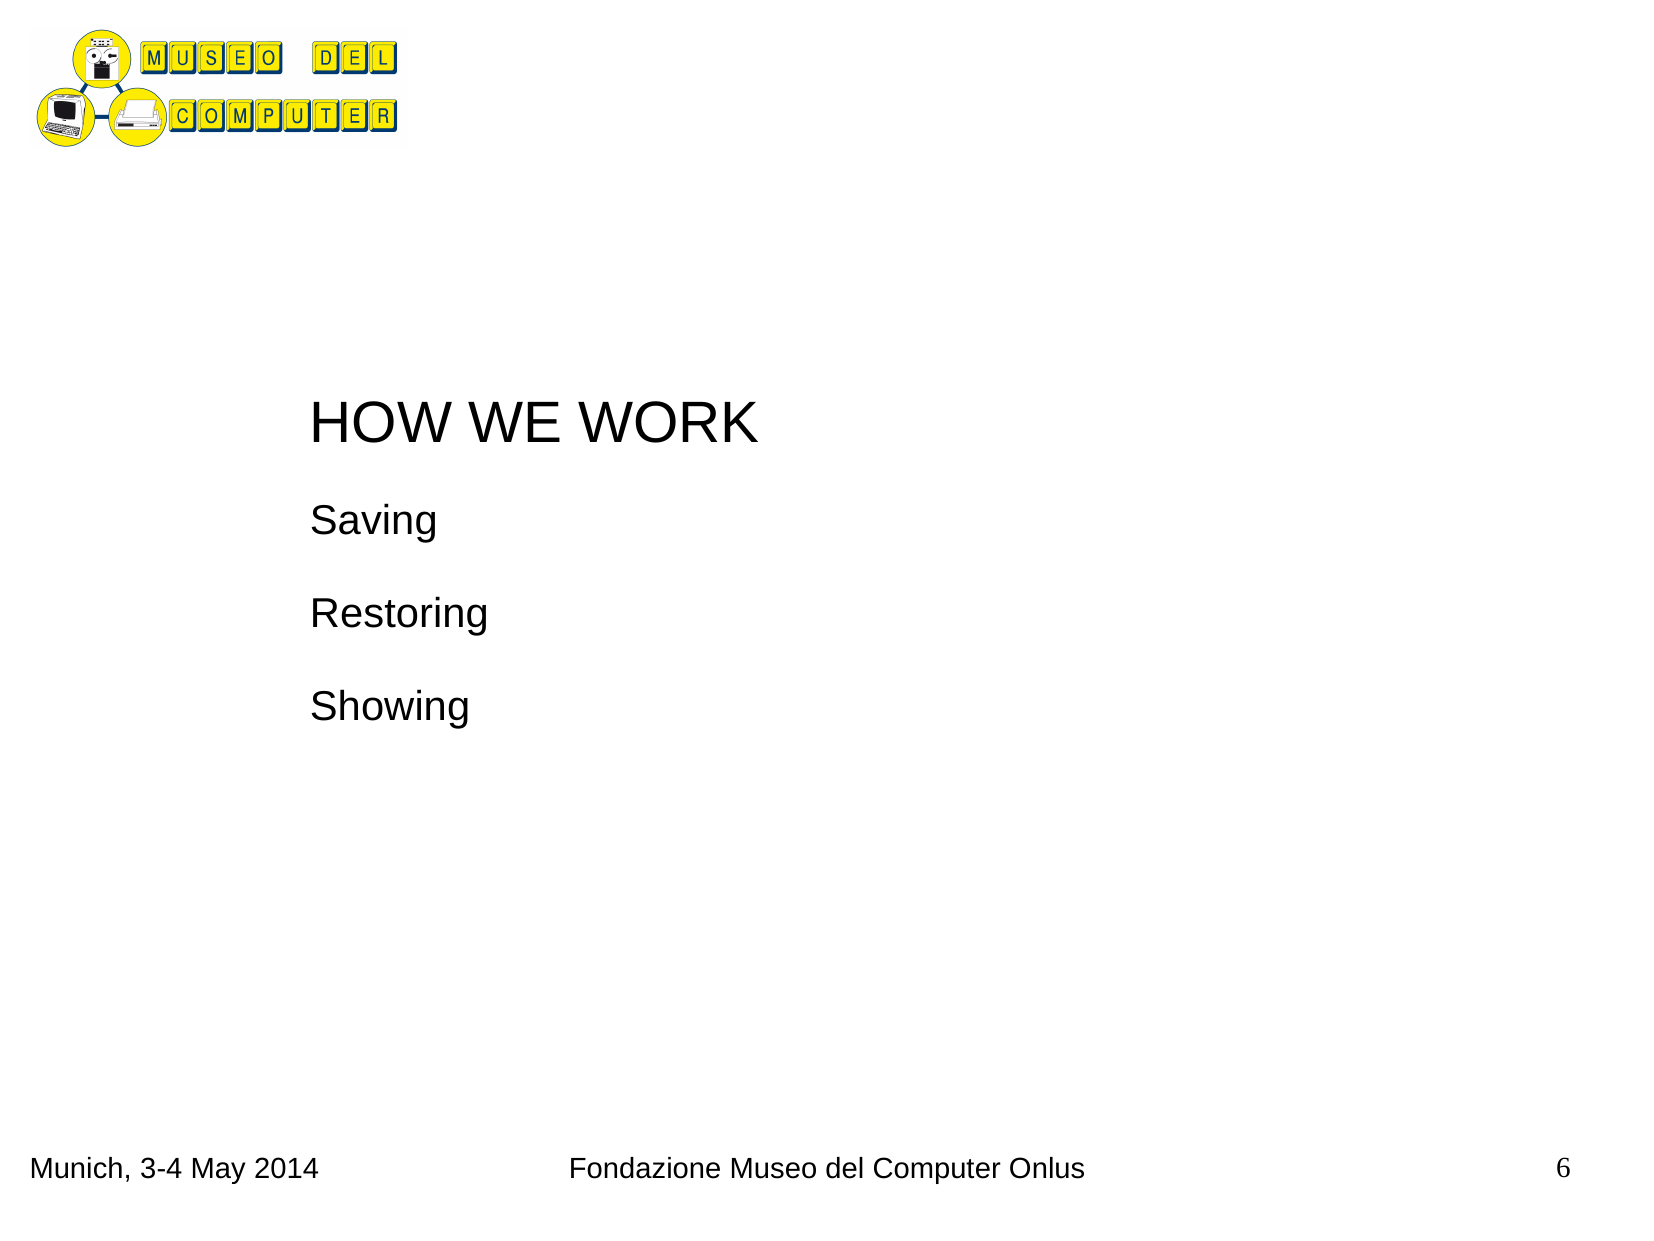

HOW WE WORK
Saving
Restoring
Showing
6